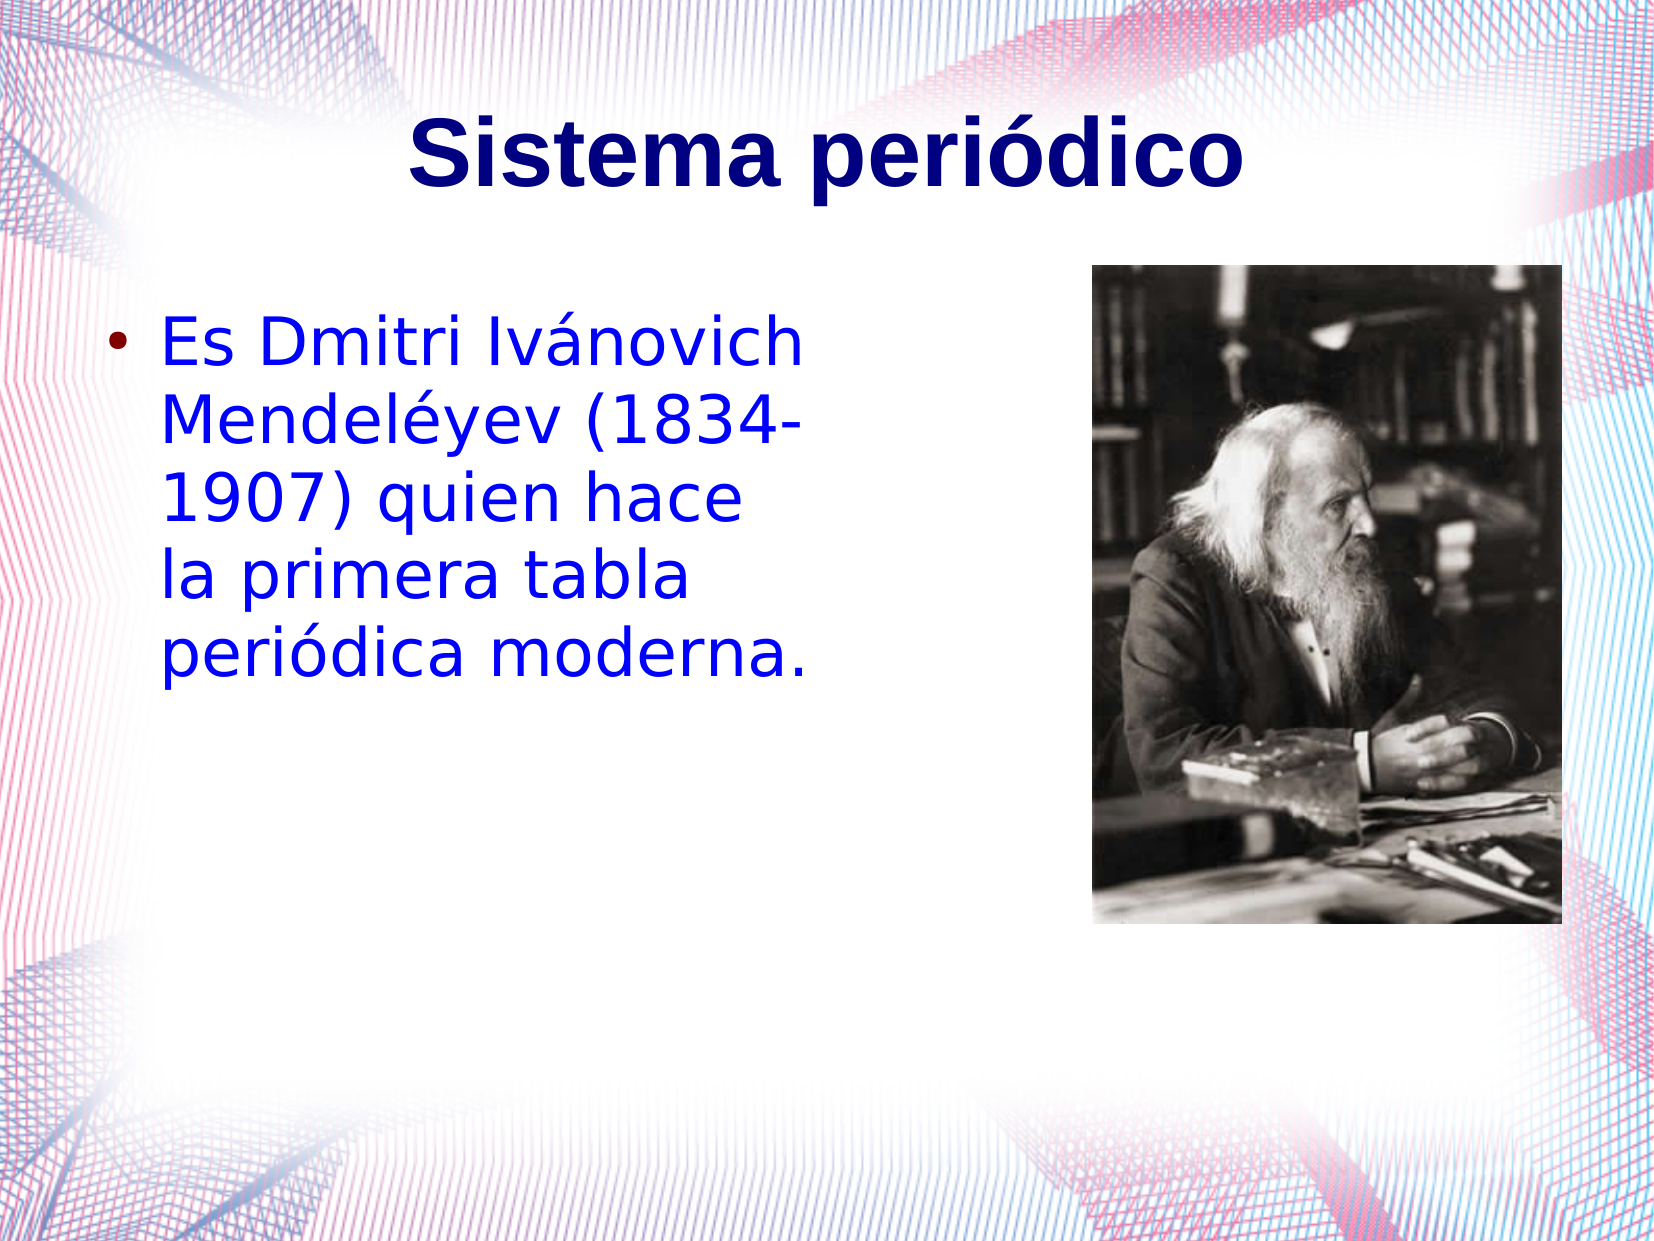

# Sistema periódico
Es Dmitri Ivánovich Mendeléyev (1834-1907) quien hace la primera tabla periódica moderna.